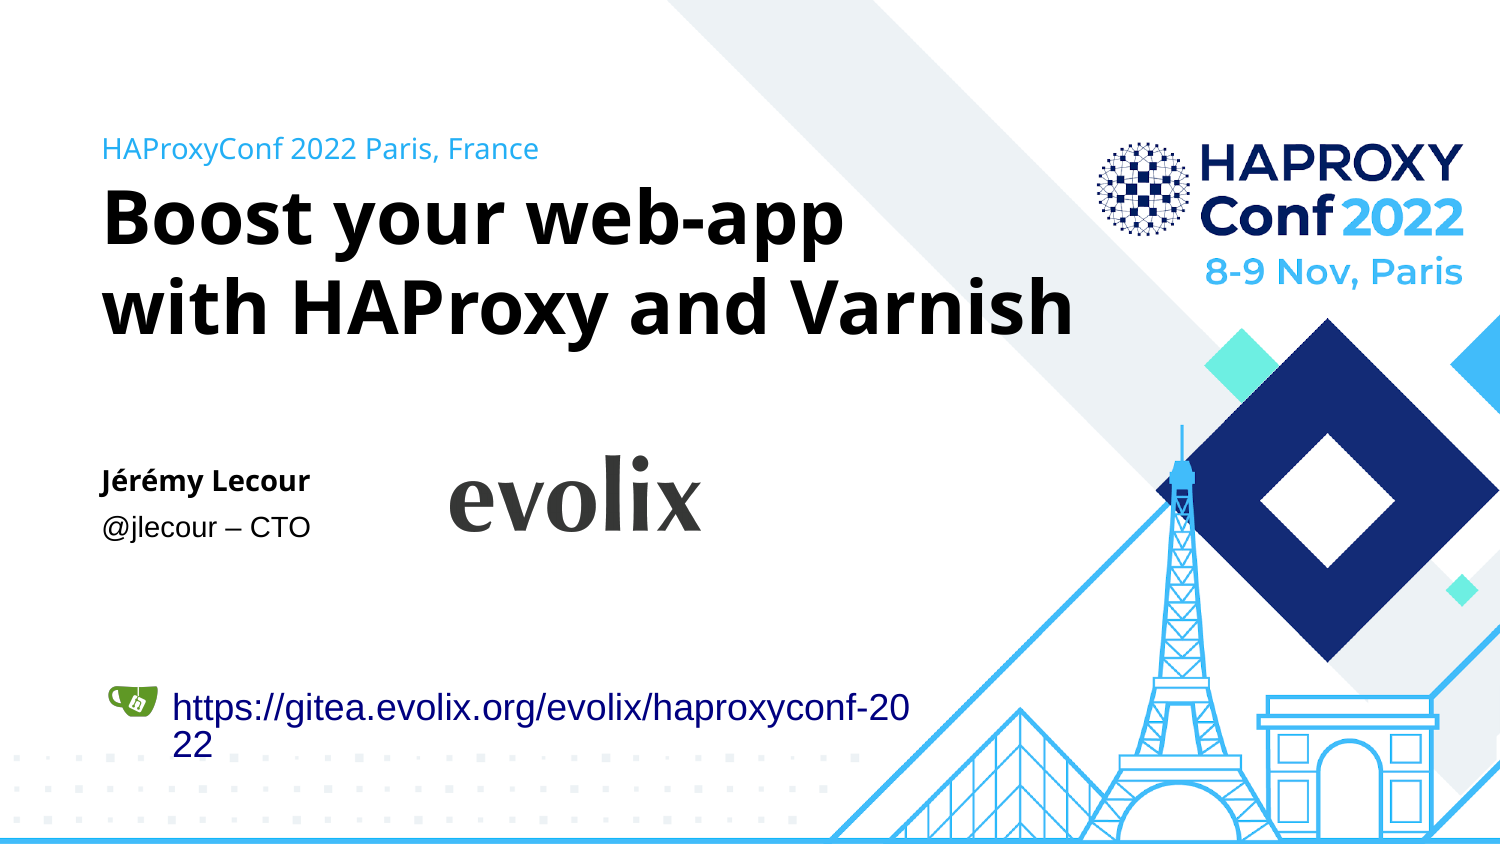

HAProxyConf 2022 Paris, France
# Boost your web-app with HAProxy and Varnish
Jérémy Lecour
@jlecour – CTO
https://gitea.evolix.org/evolix/haproxyconf-2022